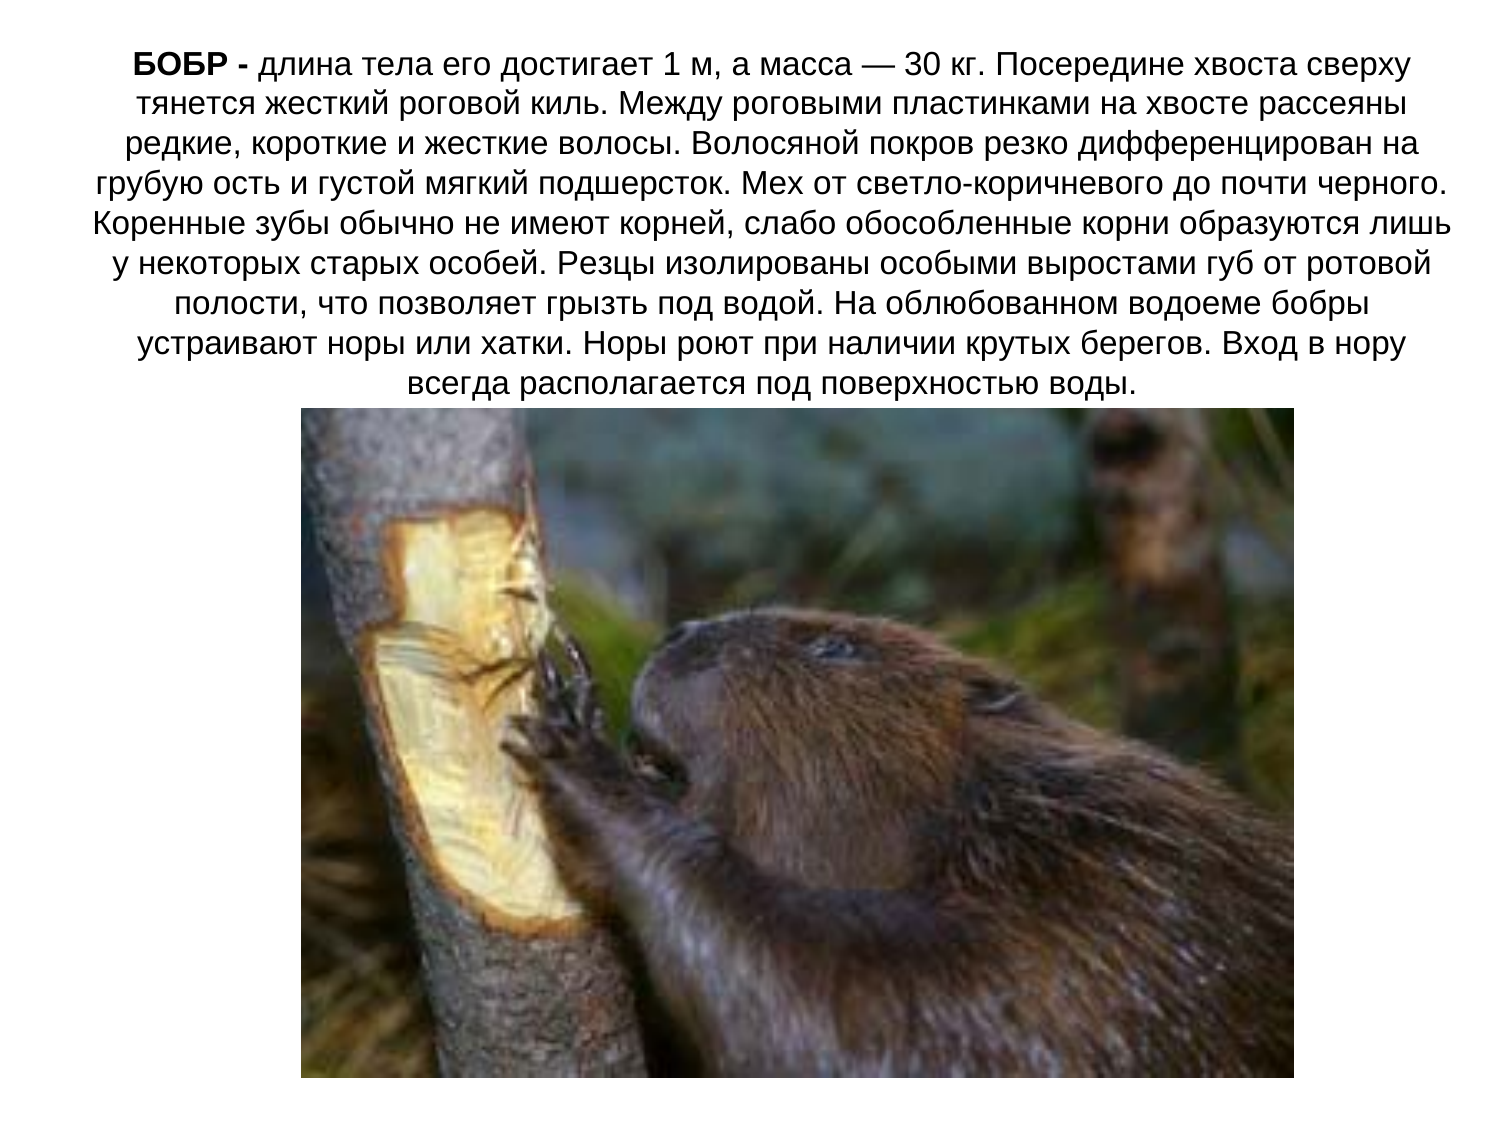

# БОБР - длина тела его достигает 1 м, а масса — 30 кг. Посередине хвоста сверху тянется жесткий роговой киль. Между роговыми пластинками на хвосте рассеяны редкие, короткие и жесткие волосы. Волосяной покров резко дифференцирован на грубую ость и густой мягкий подшерсток. Мех от светло-коричневого до почти черного. Коренные зубы обычно не имеют корней, слабо обособленные корни образуются лишь у некоторых старых особей. Резцы изолированы особыми выростами губ от ротовой полости, что позволяет грызть под водой. На облюбованном водоеме бобры устраивают норы или хатки. Норы роют при наличии крутых берегов. Вход в нору всегда располагается под поверхностью воды.